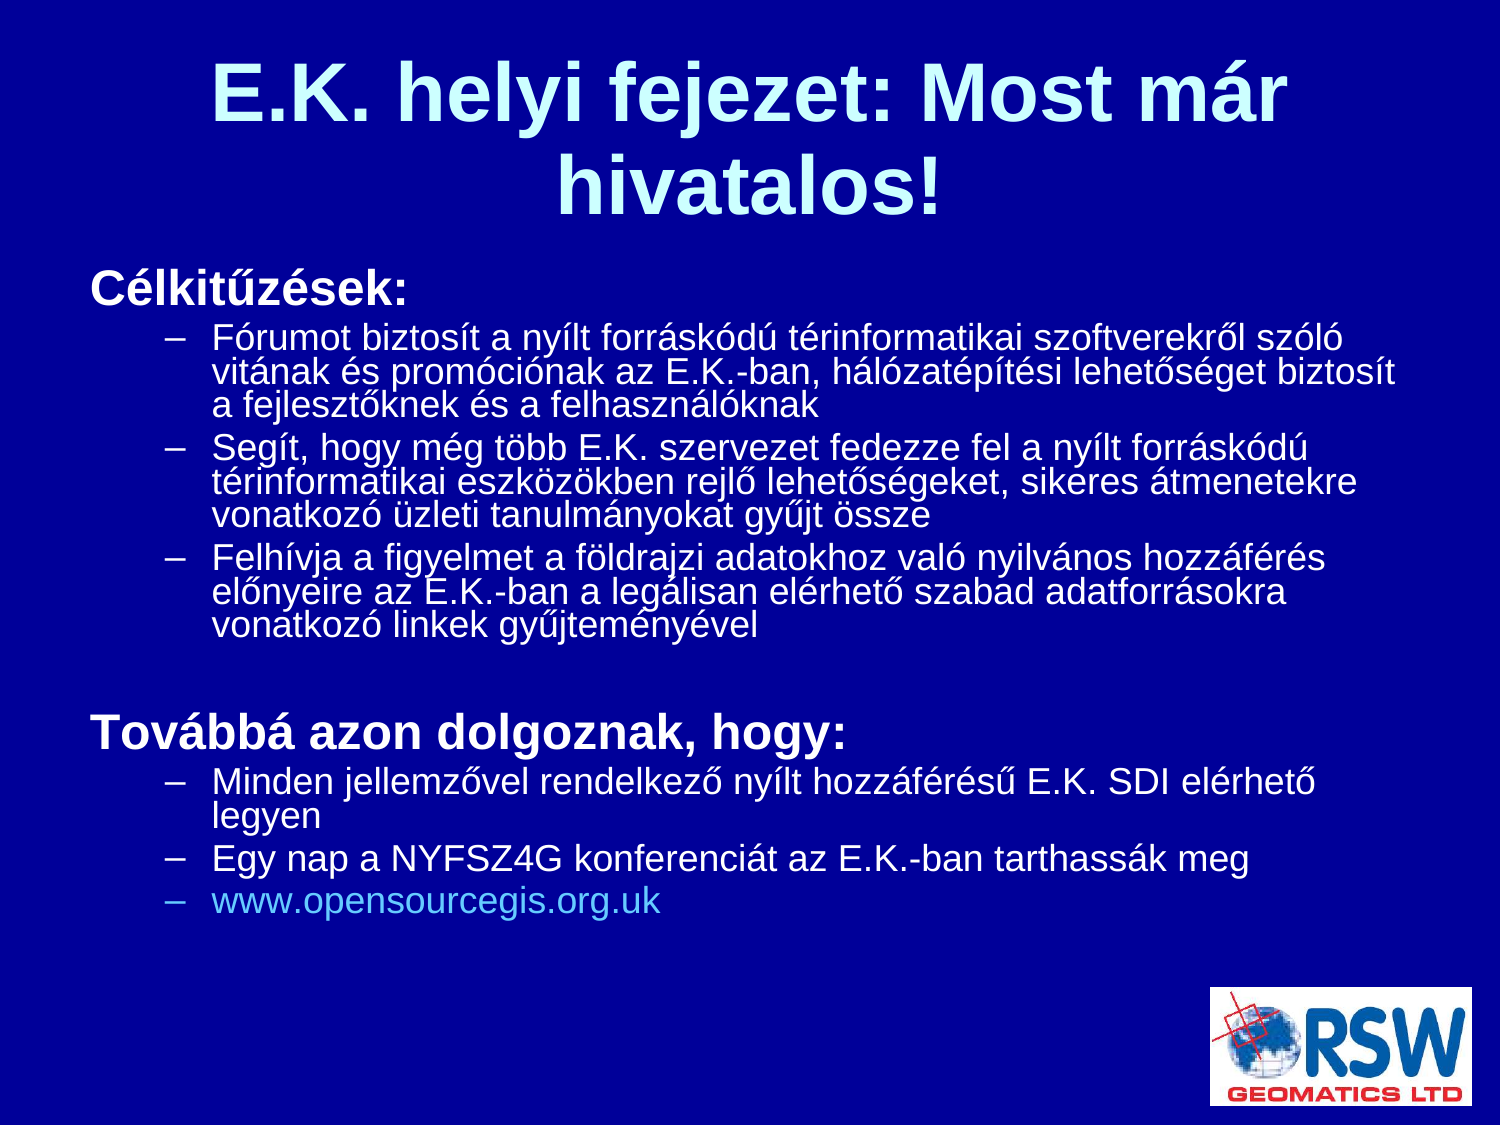

# E.K. helyi fejezet: Most már hivatalos!
Célkitűzések:
Fórumot biztosít a nyílt forráskódú térinformatikai szoftverekről szóló vitának és promóciónak az E.K.-ban, hálózatépítési lehetőséget biztosít a fejlesztőknek és a felhasználóknak
Segít, hogy még több E.K. szervezet fedezze fel a nyílt forráskódú térinformatikai eszközökben rejlő lehetőségeket, sikeres átmenetekre vonatkozó üzleti tanulmányokat gyűjt össze
Felhívja a figyelmet a földrajzi adatokhoz való nyilvános hozzáférés előnyeire az E.K.-ban a legálisan elérhető szabad adatforrásokra vonatkozó linkek gyűjteményével
Továbbá azon dolgoznak, hogy:
Minden jellemzővel rendelkező nyílt hozzáférésű E.K. SDI elérhető legyen
Egy nap a NYFSZ4G konferenciát az E.K.-ban tarthassák meg
www.opensourcegis.org.uk